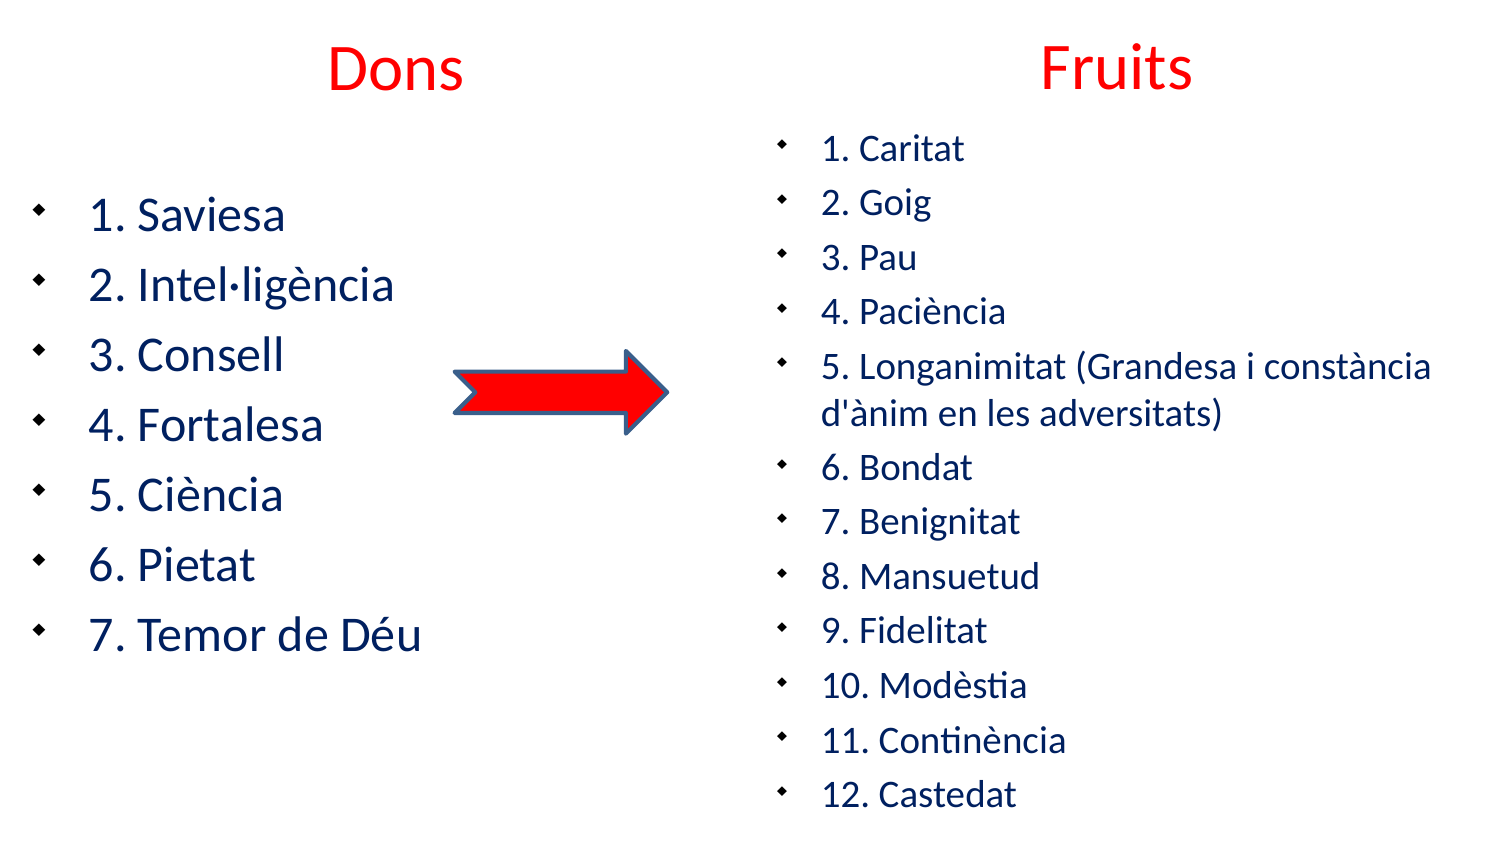

Fruits
# Dons
1. Caritat
2. Goig
3. Pau
4. Paciència
5. Longanimitat (Grandesa i constància d'ànim en les adversitats)
6. Bondat
7. Benignitat
8. Mansuetud
9. Fidelitat
10. Modèstia
11. Continència
12. Castedat
1. Saviesa
2. Intel·ligència
3. Consell
4. Fortalesa
5. Ciència
6. Pietat
7. Temor de Déu